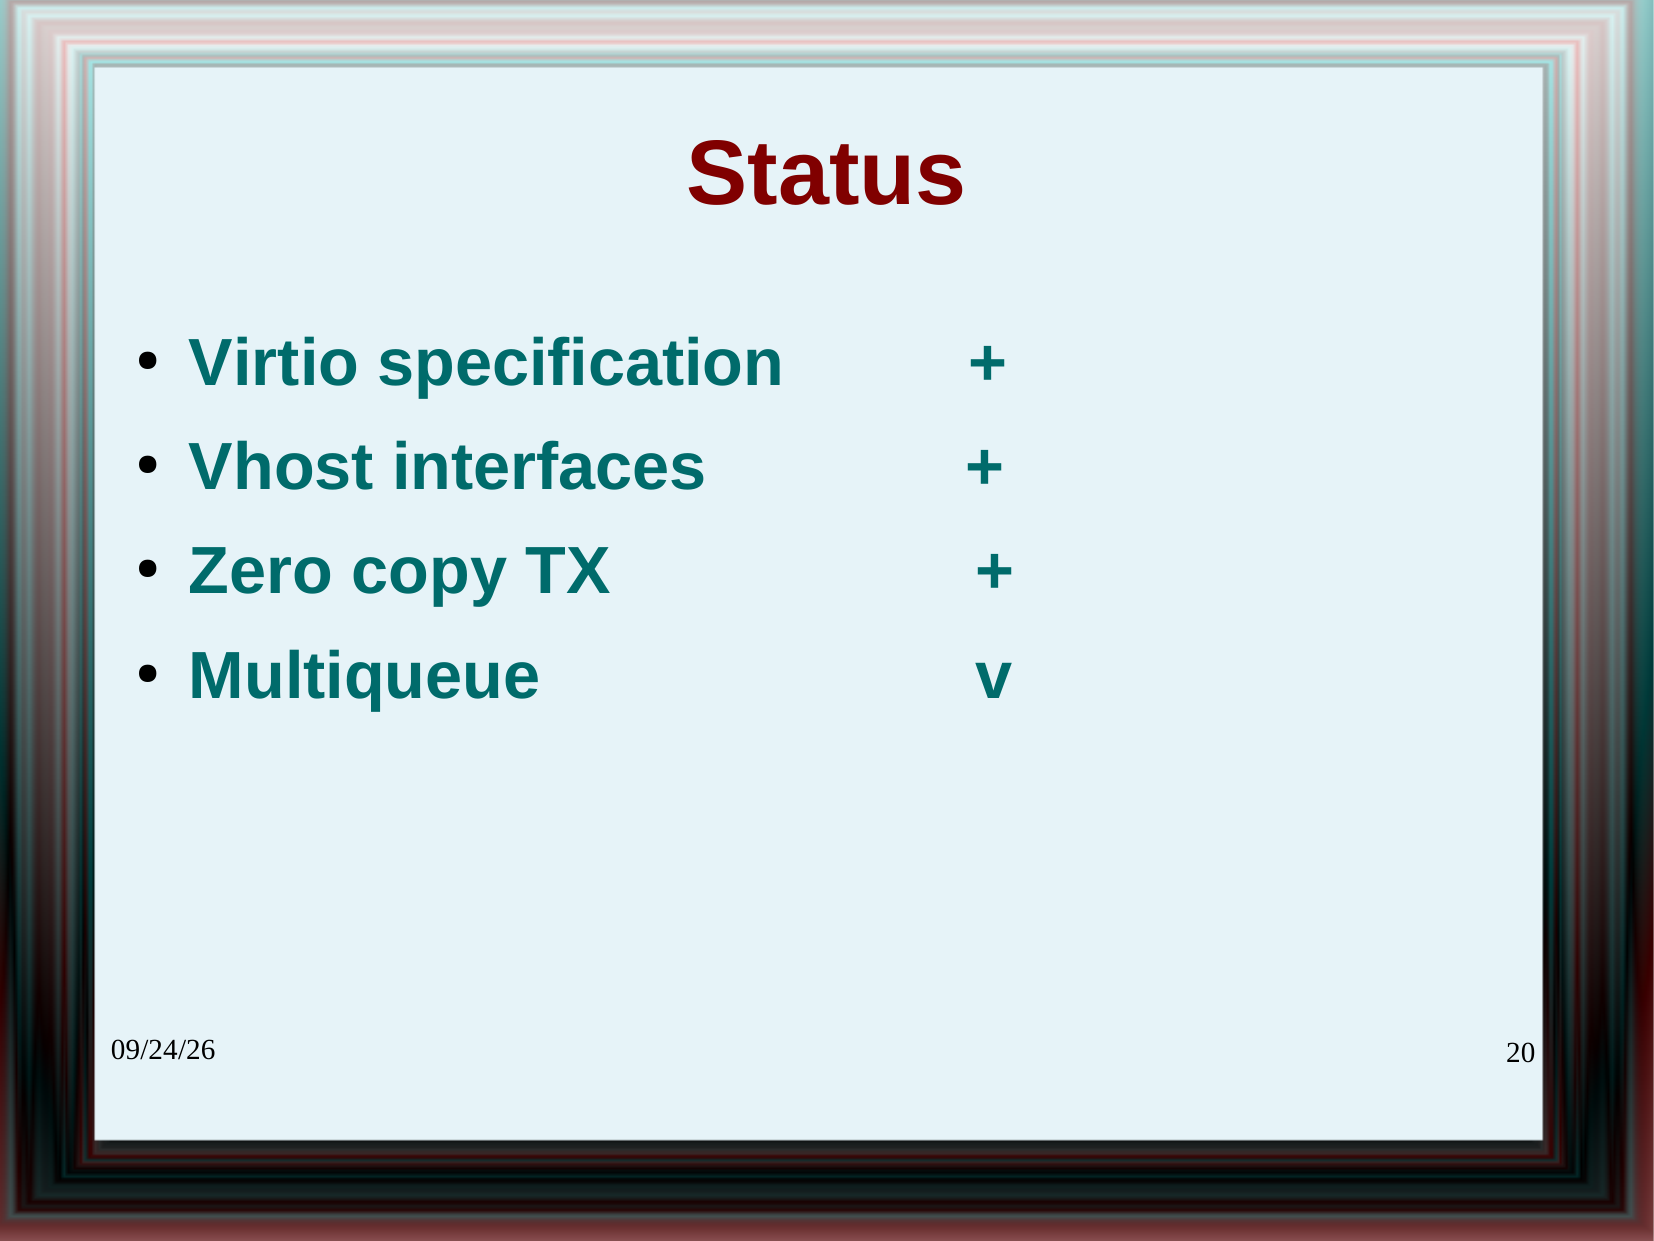

# Status
Virtio specification +
Vhost interfaces +
Zero copy TX					 +
Multiqueue						 v
20